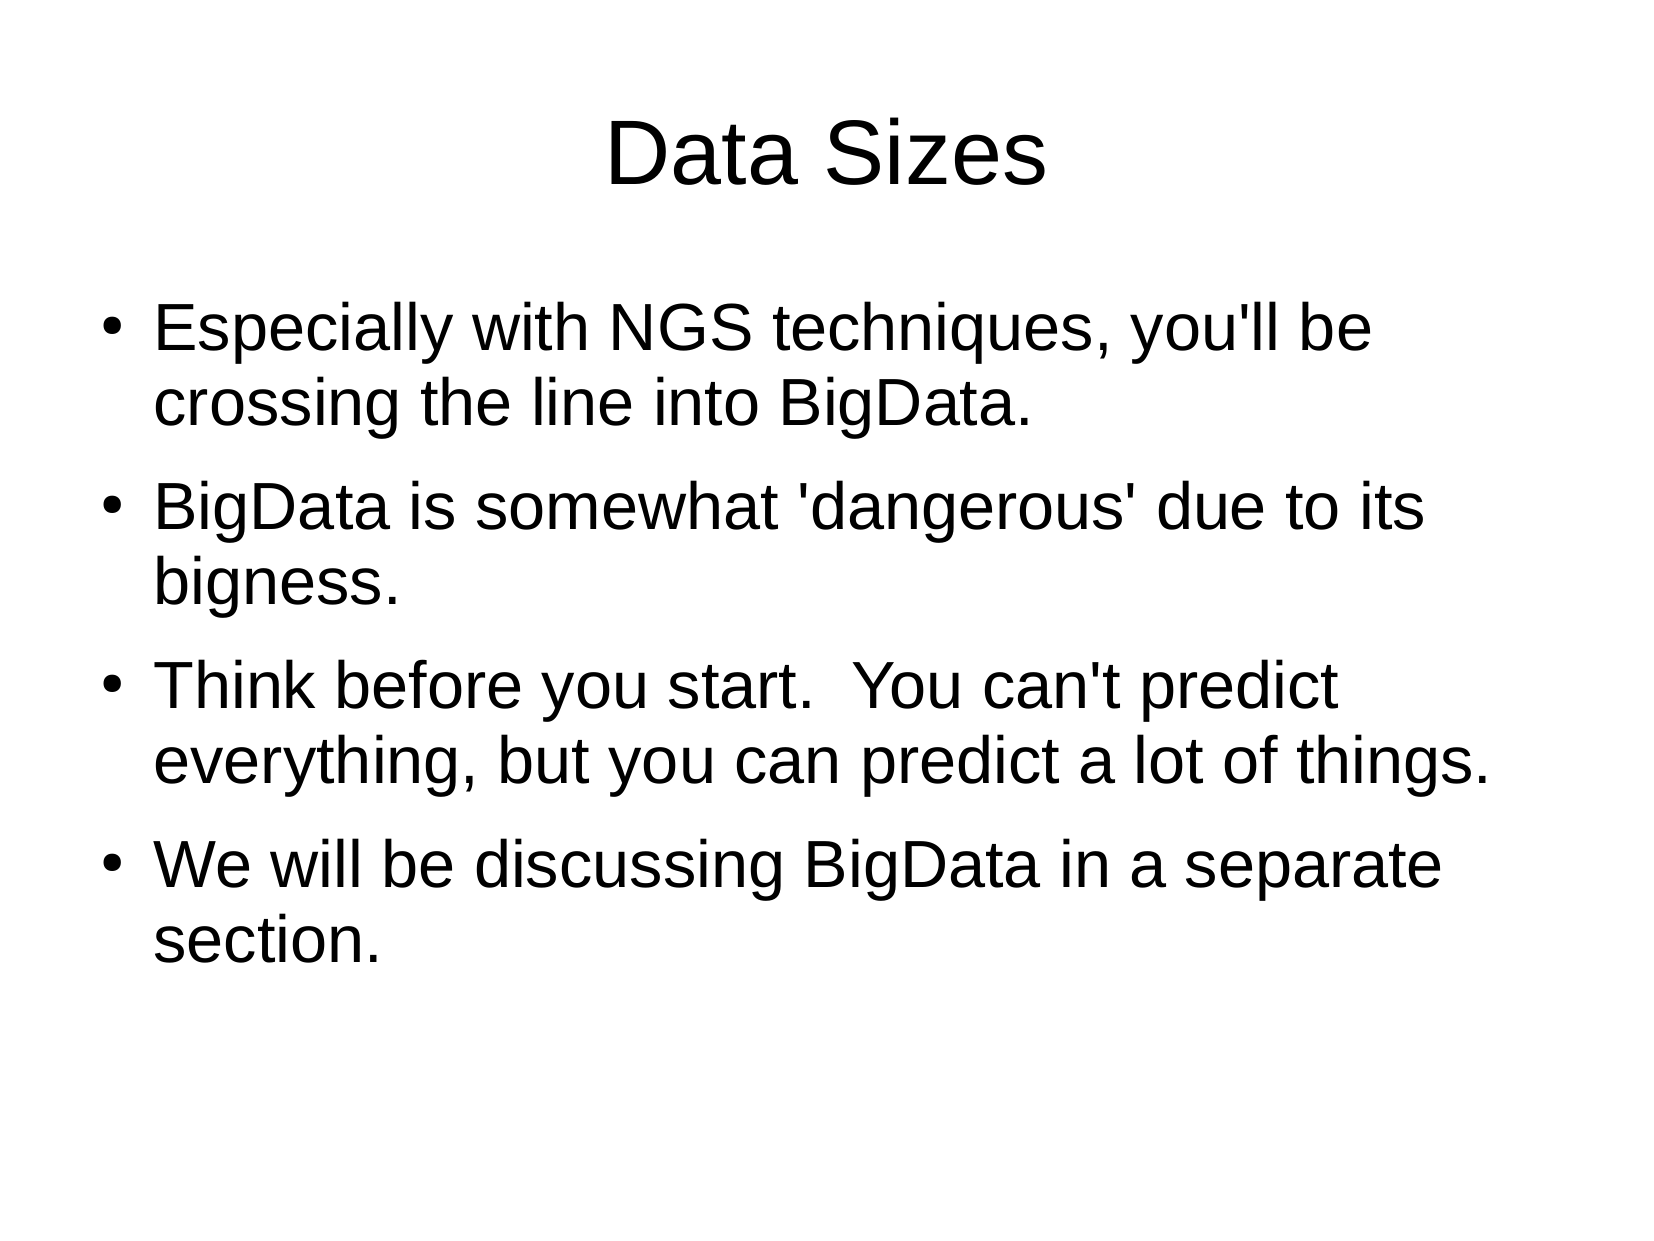

# Data Sizes
Especially with NGS techniques, you'll be crossing the line into BigData.
BigData is somewhat 'dangerous' due to its bigness.
Think before you start. You can't predict everything, but you can predict a lot of things.
We will be discussing BigData in a separate section.